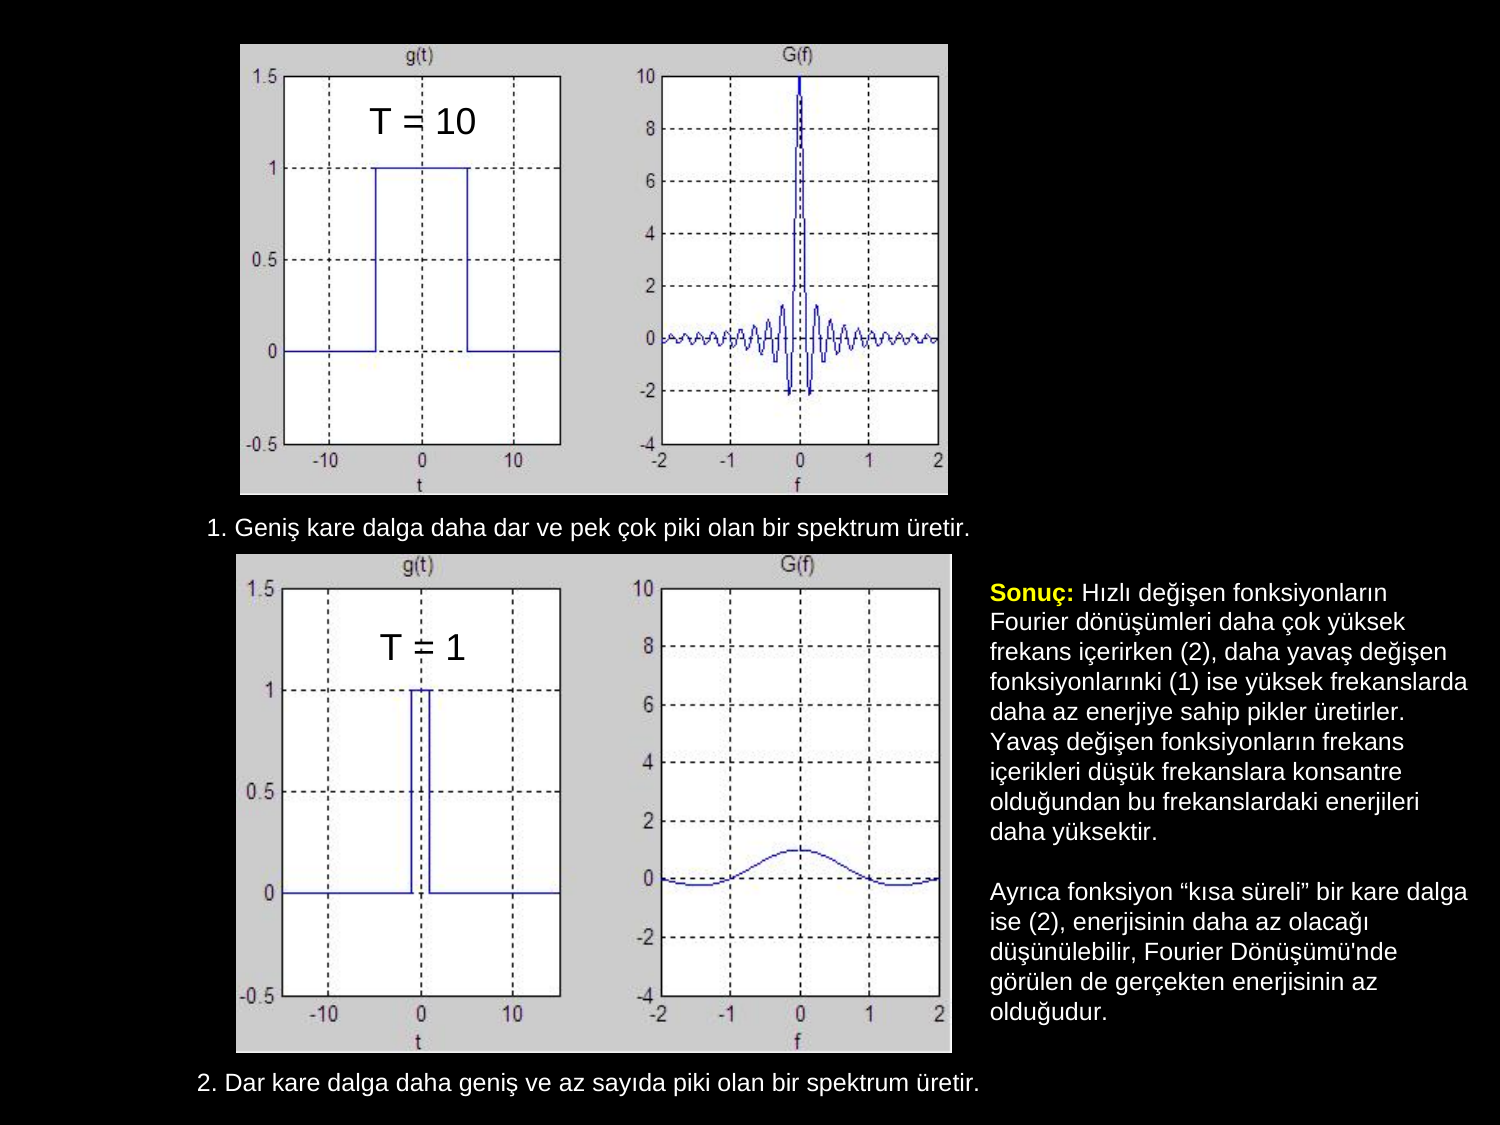

T = 10
1. Geniş kare dalga daha dar ve pek çok piki olan bir spektrum üretir.
Sonuç: Hızlı değişen fonksiyonların Fourier dönüşümleri daha çok yüksek frekans içerirken (2), daha yavaş değişen fonksiyonlarınki (1) ise yüksek frekanslarda daha az enerjiye sahip pikler üretirler. Yavaş değişen fonksiyonların frekans içerikleri düşük frekanslara konsantre olduğundan bu frekanslardaki enerjileri daha yüksektir.
Ayrıca fonksiyon “kısa süreli” bir kare dalga ise (2), enerjisinin daha az olacağı düşünülebilir, Fourier Dönüşümü'nde görülen de gerçekten enerjisinin az olduğudur.
T = 1
2. Dar kare dalga daha geniş ve az sayıda piki olan bir spektrum üretir.